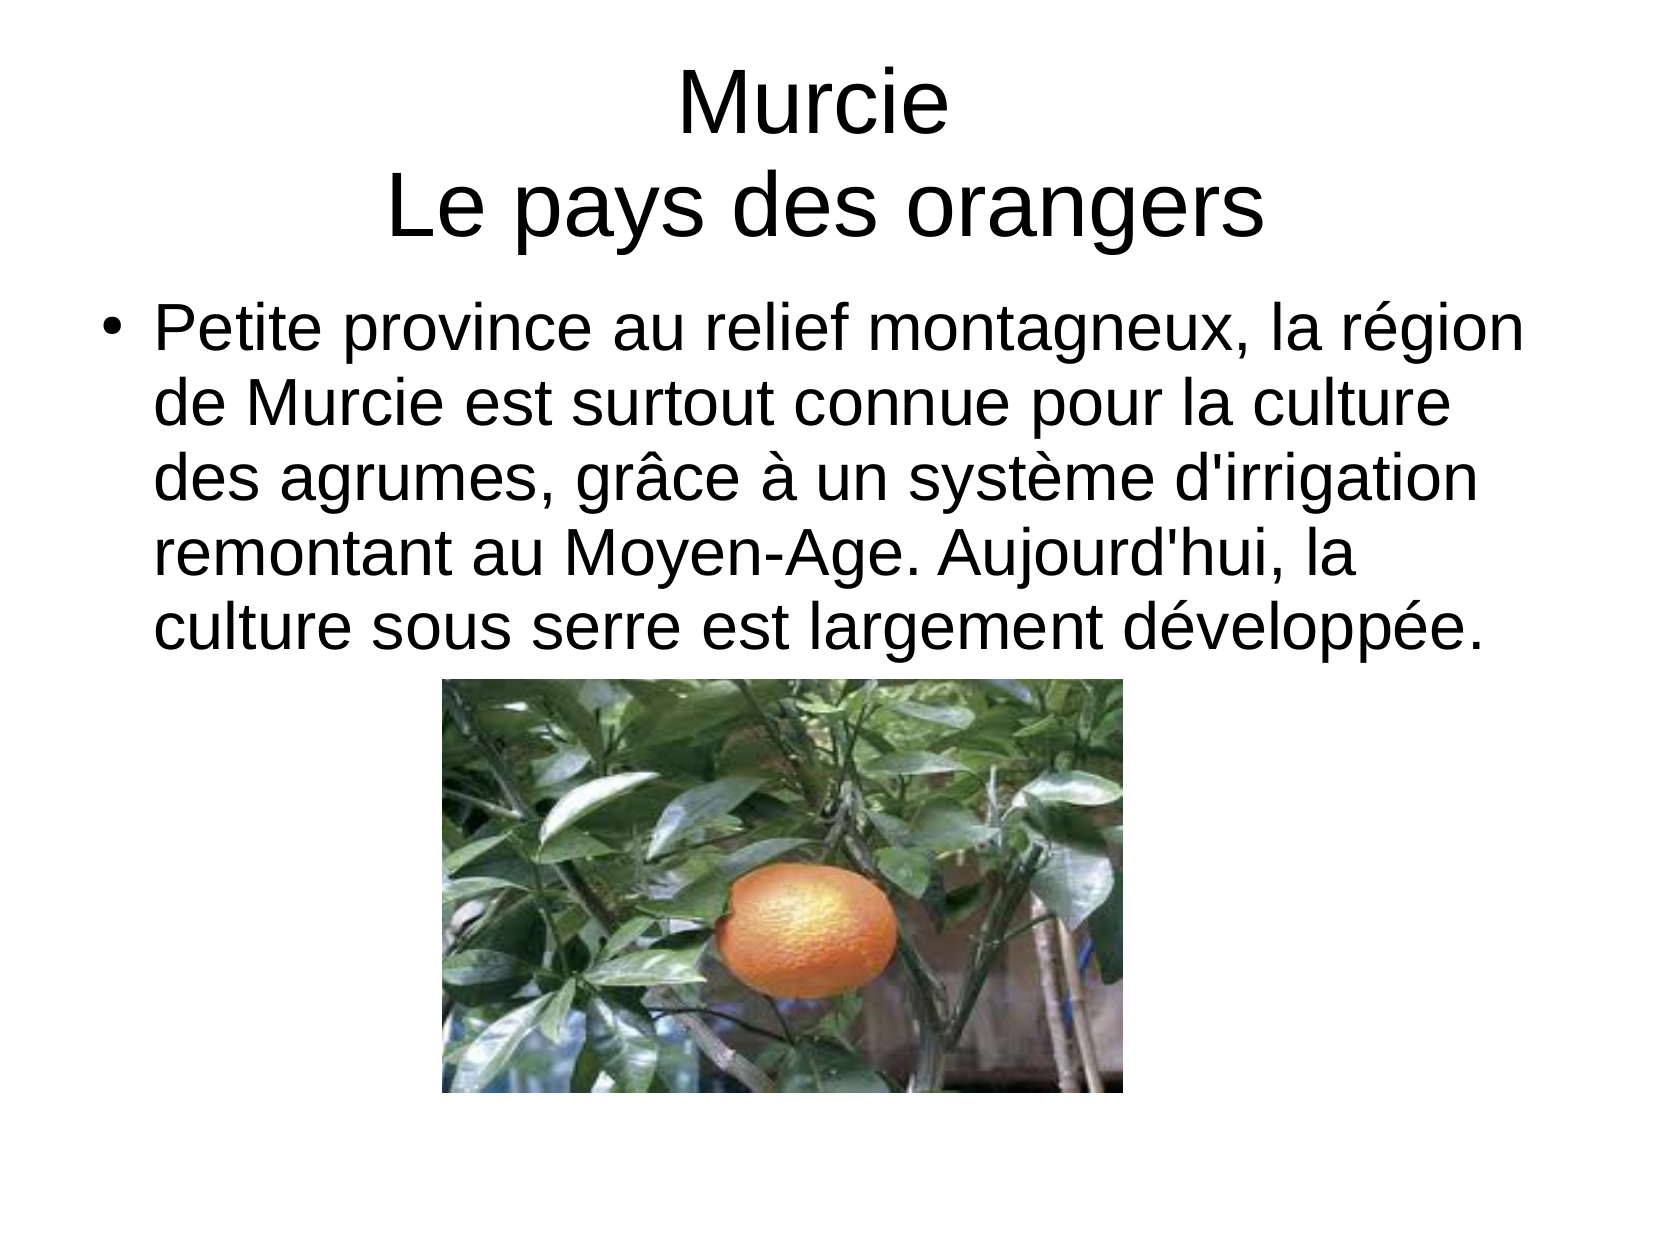

# Murcie Le pays des orangers
Petite province au relief montagneux, la région de Murcie est surtout connue pour la culture des agrumes, grâce à un système d'irrigation remontant au Moyen-Age. Aujourd'hui, la culture sous serre est largement développée.